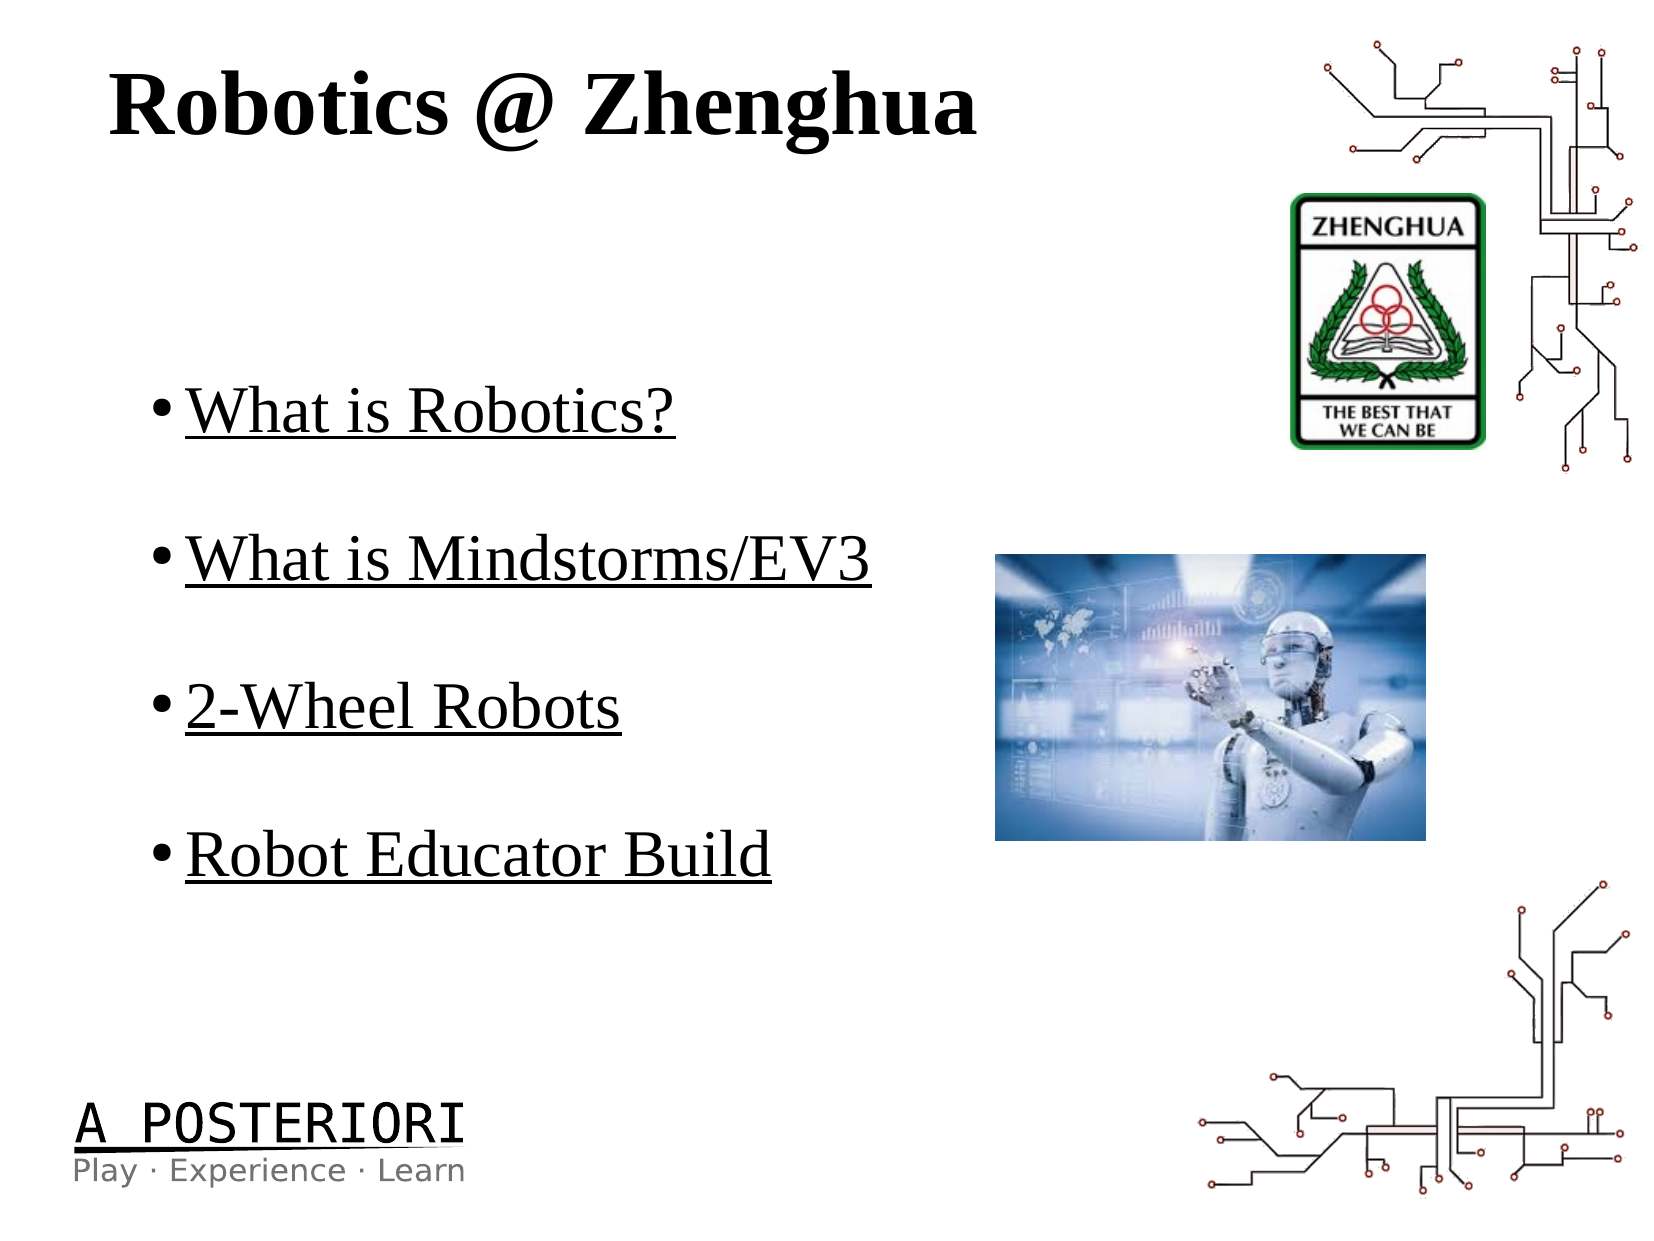

# Robotics @ Zhenghua
What is Robotics?
What is Mindstorms/EV3
2-Wheel Robots
Robot Educator Build